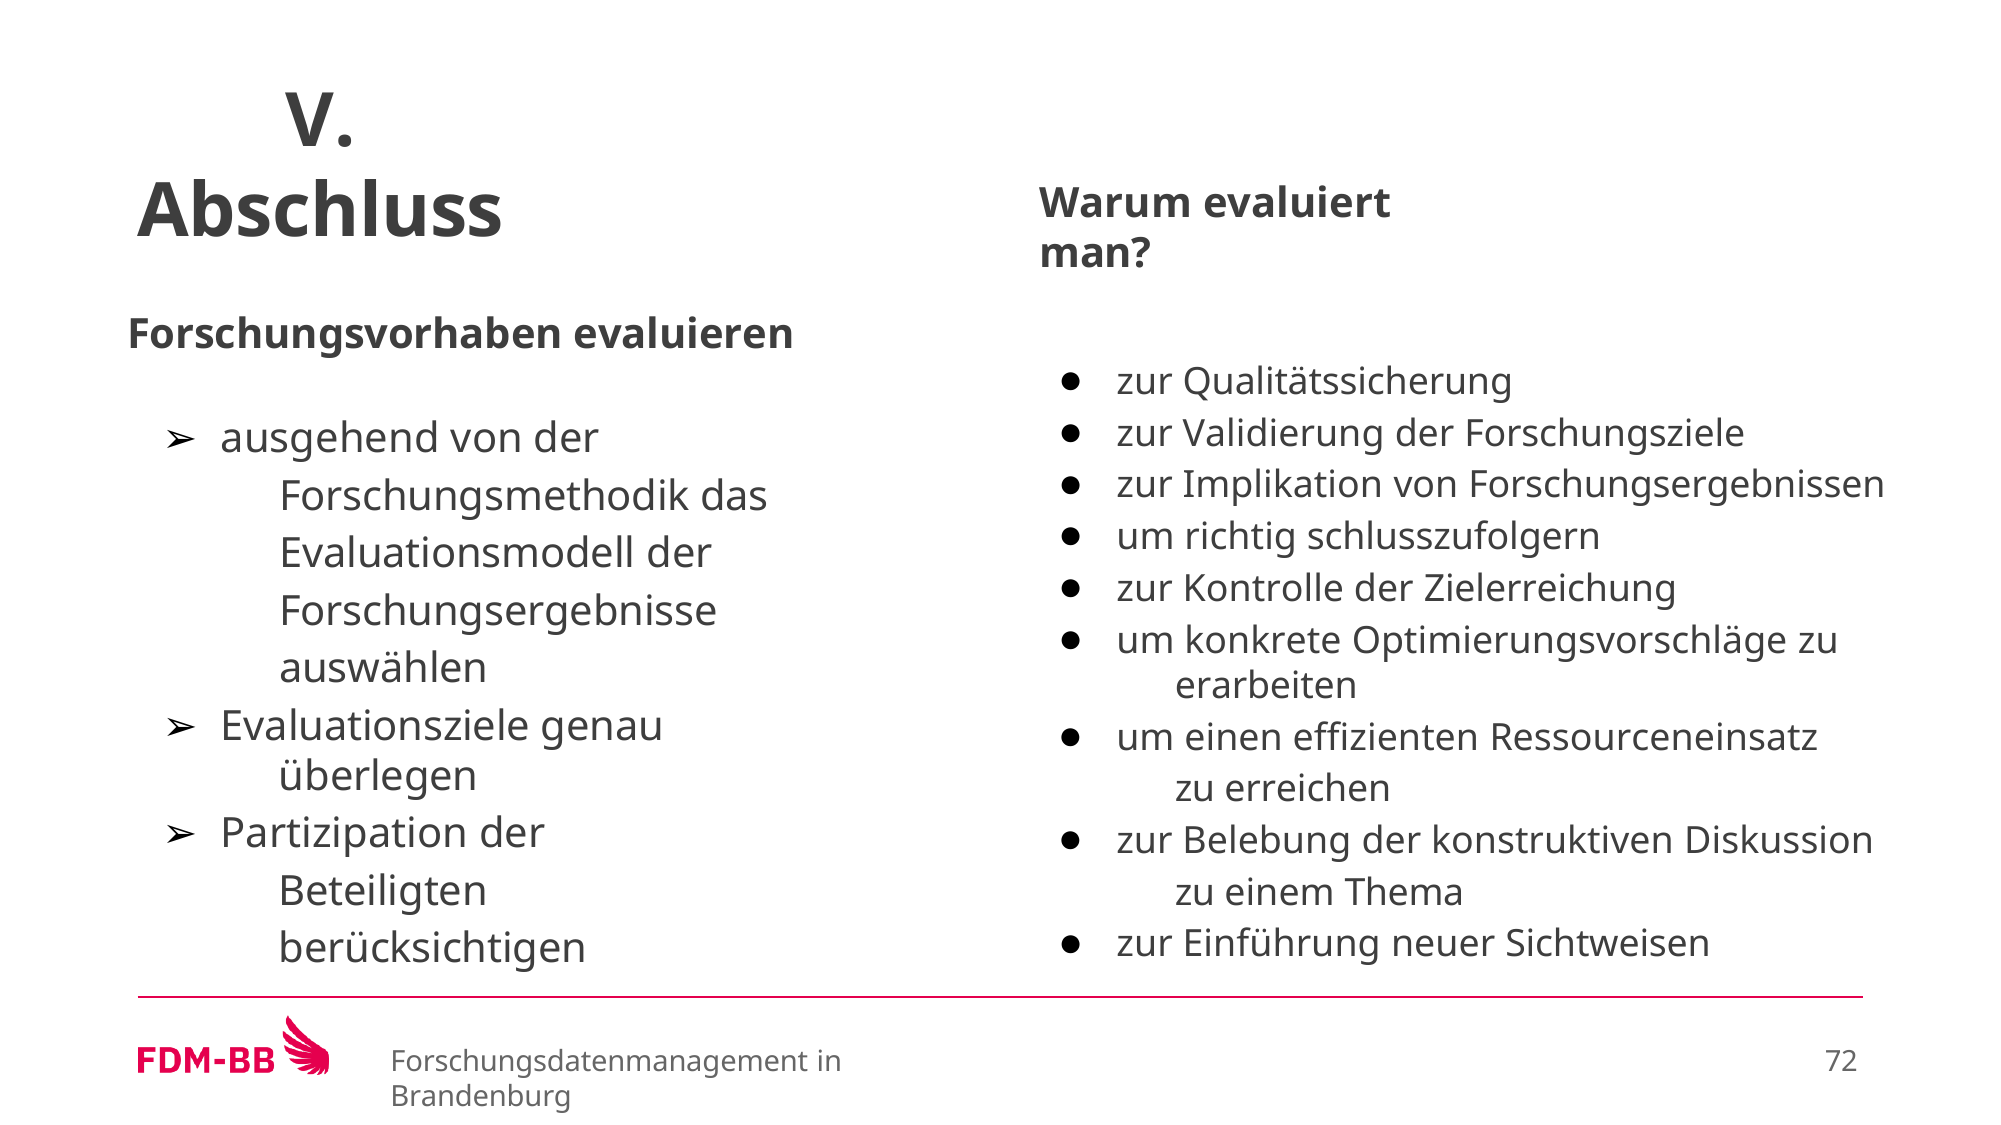

# V. Abschluss
Warum evaluiert man?
Forschungsvorhaben evaluieren
ausgehend von der Forschungsmethodik das Evaluationsmodell der Forschungsergebnisse auswählen
Evaluationsziele genau überlegen
Partizipation der Beteiligten 	berücksichtigen
zur Qualitätssicherung
zur Validierung der Forschungsziele
zur Implikation von Forschungsergebnissen
um richtig schlusszufolgern
zur Kontrolle der Zielerreichung
um konkrete Optimierungsvorschläge zu erarbeiten
um einen effizienten Ressourceneinsatz zu erreichen
zur Belebung der konstruktiven Diskussion zu einem Thema
zur Einführung neuer Sichtweisen
Forschungsdatenmanagement in Brandenburg
72